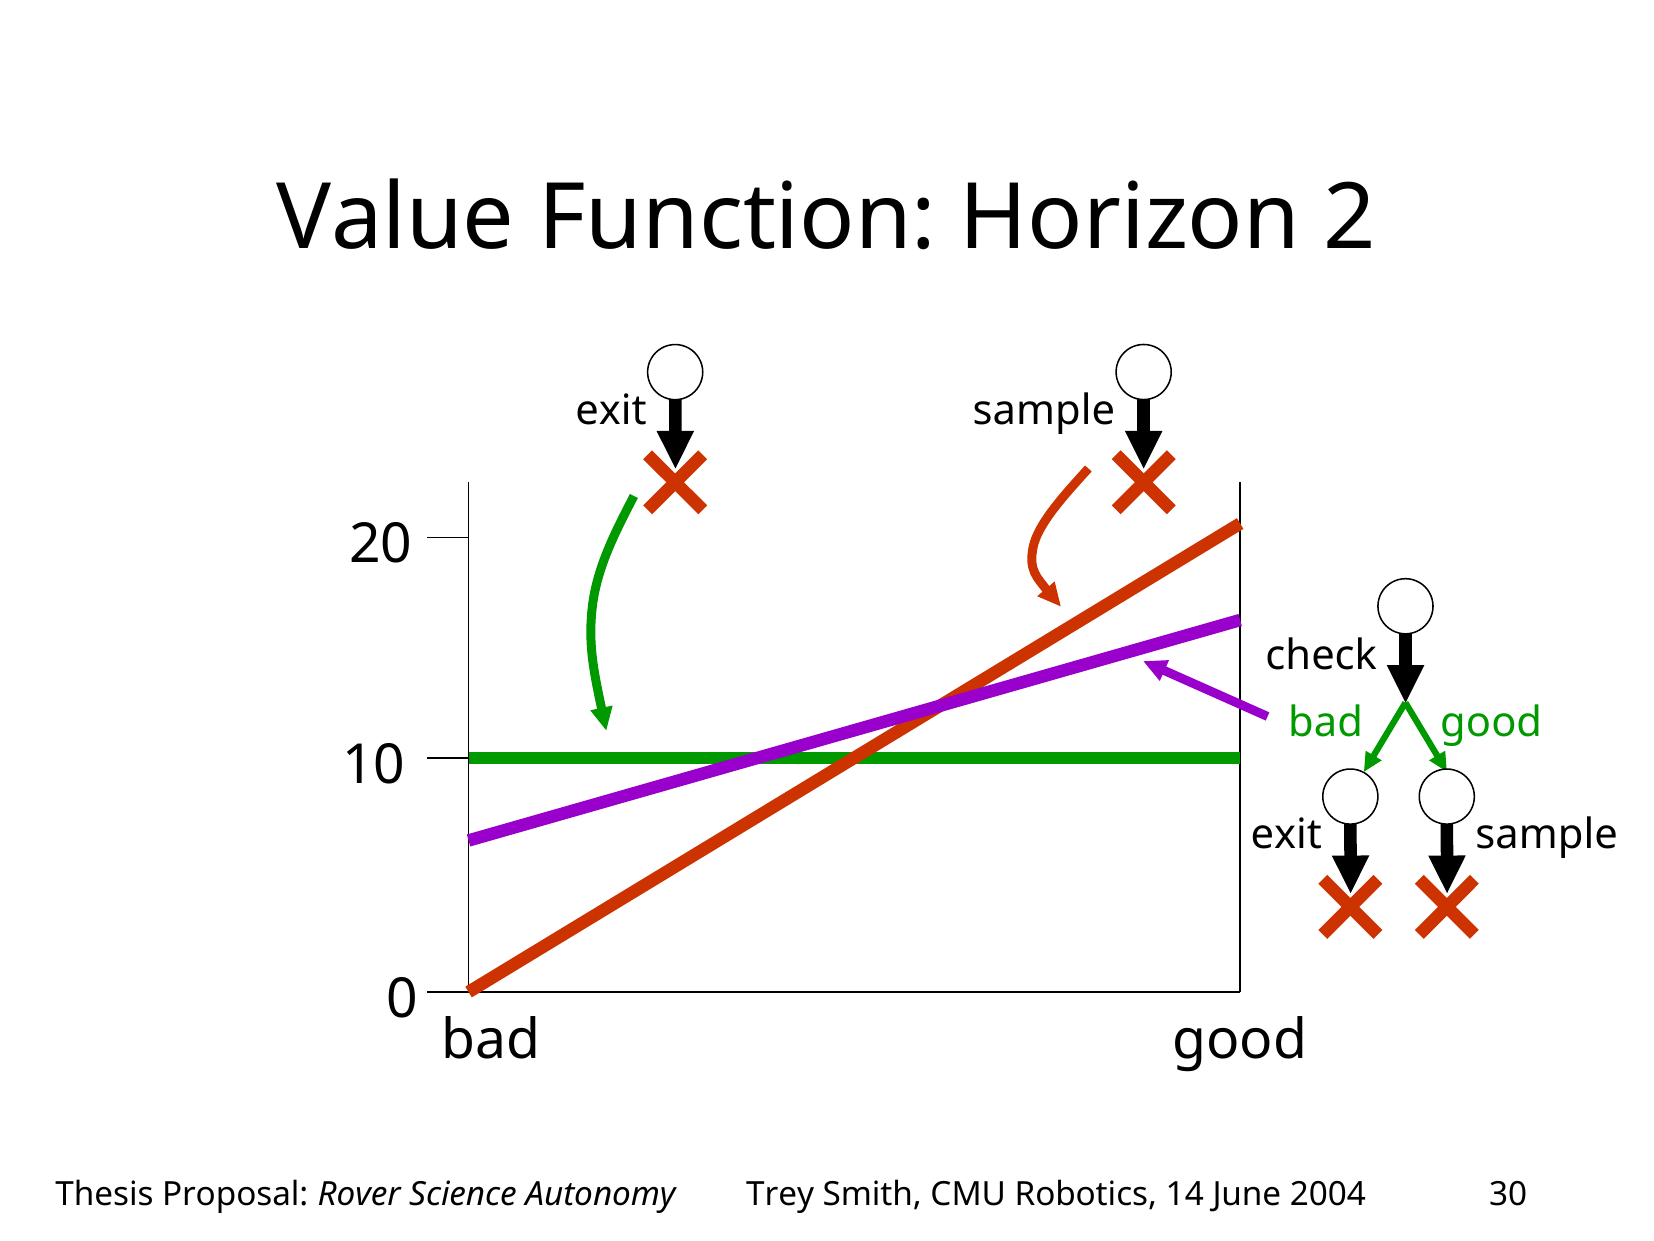

# Value Function: Horizon 2
exit
sample
20
check
bad
good
10
exit
sample
0
bad
good